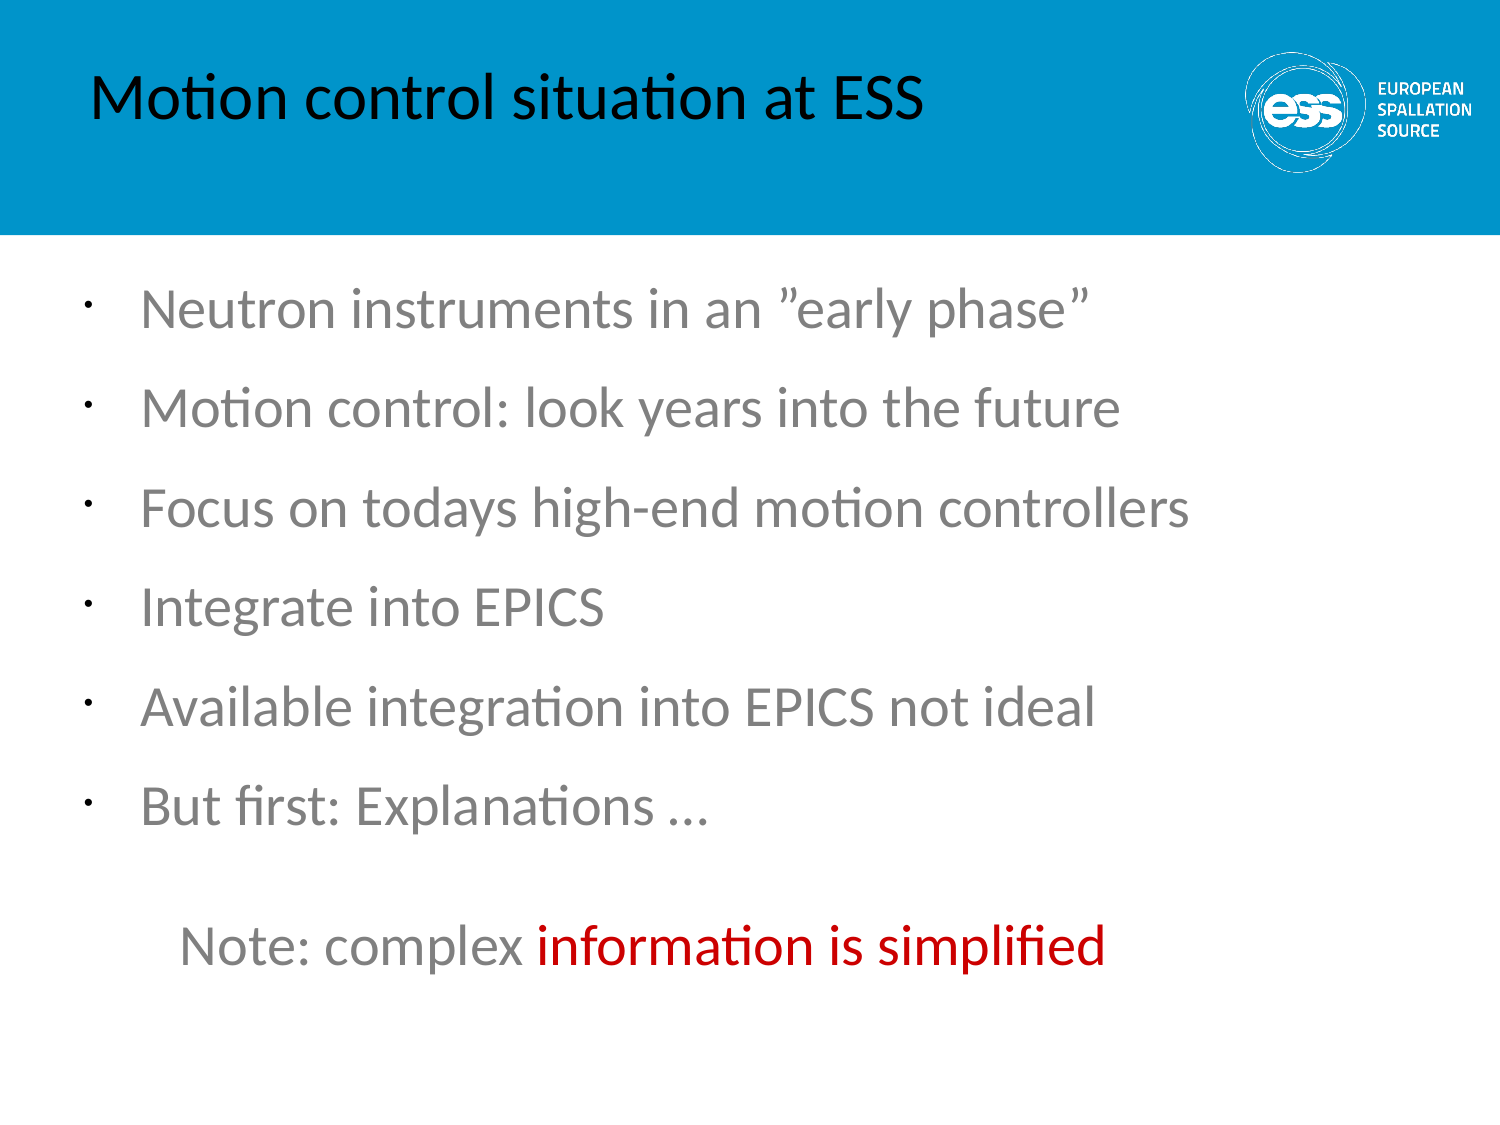

# Motion control situation at ESS
Neutron instruments in an ”early phase”
Motion control: look years into the future
Focus on todays high-end motion controllers
Integrate into EPICS
Available integration into EPICS not ideal
But first: Explanations …
 Note: complex information is simplified